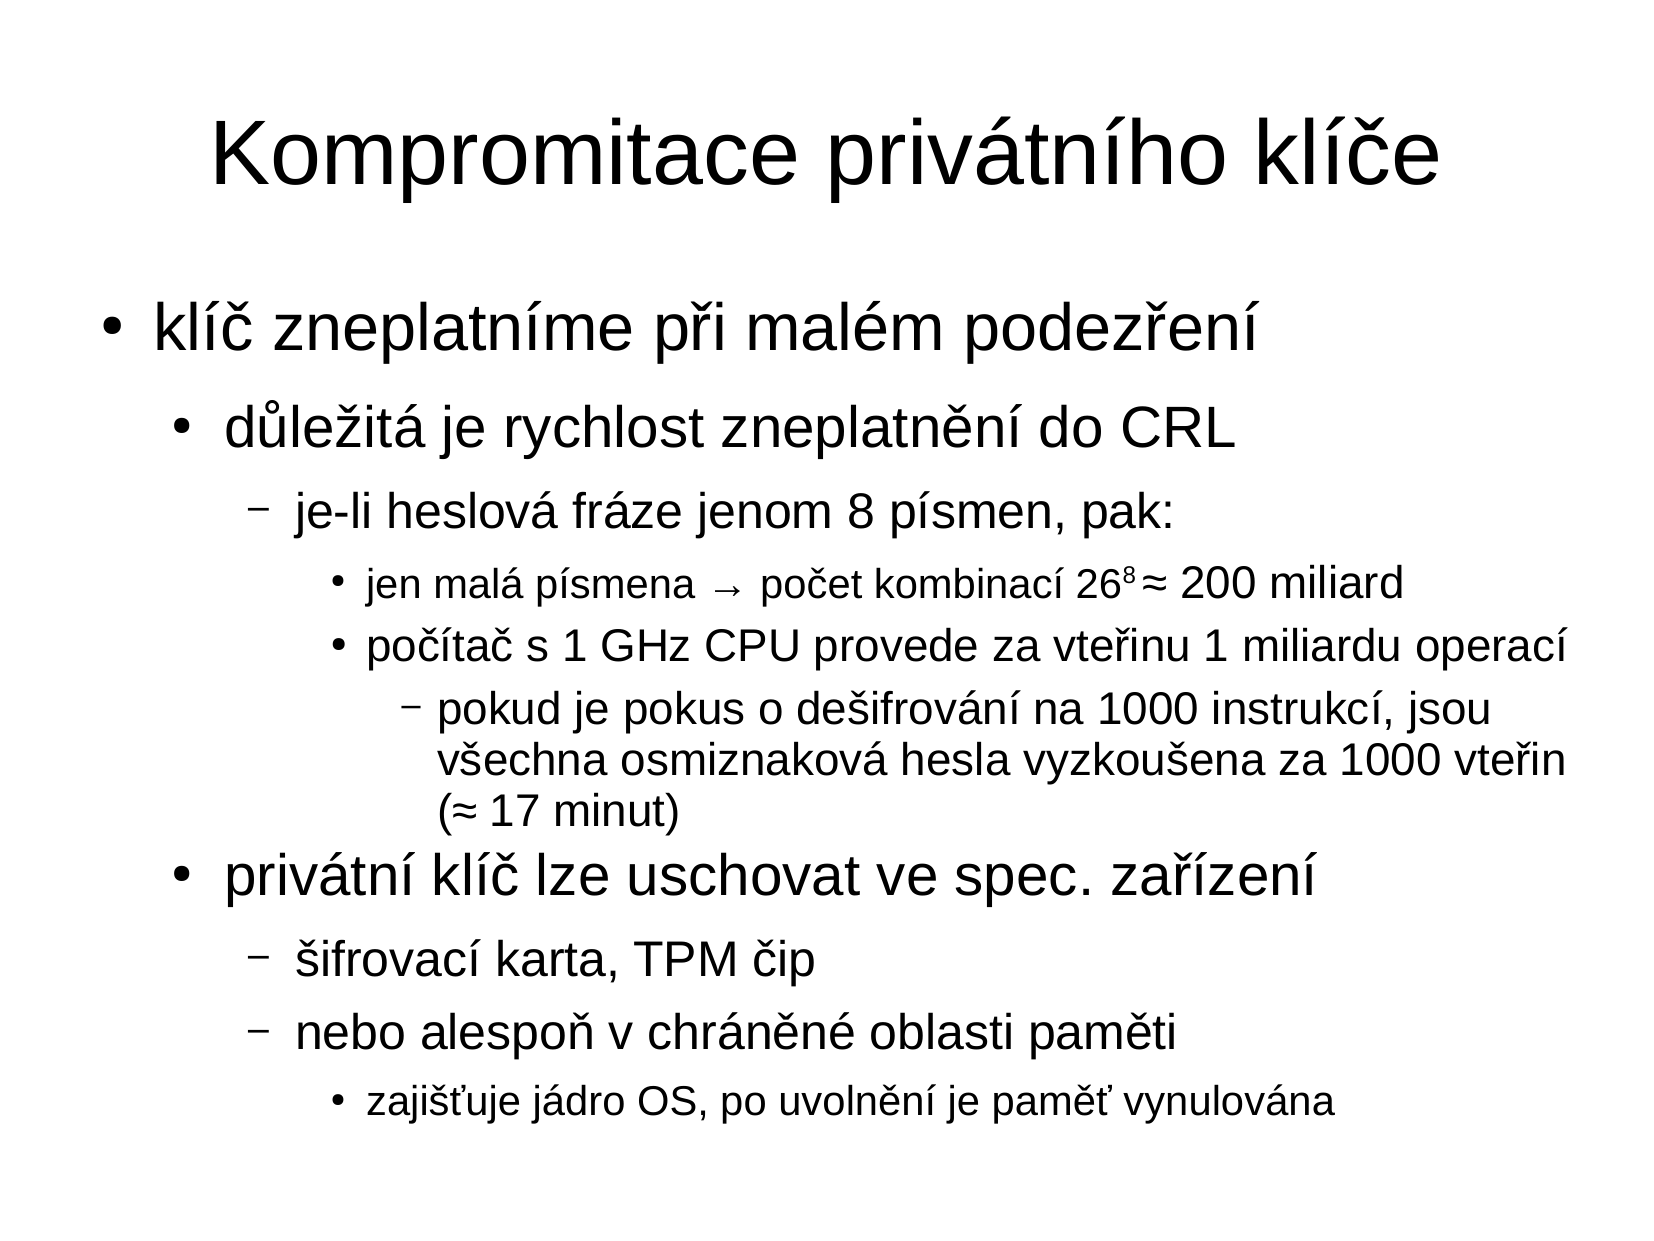

# Kompromitace privátního klíče
klíč zneplatníme při malém podezření
důležitá je rychlost zneplatnění do CRL
je-li heslová fráze jenom 8 písmen, pak:
jen malá písmena → počet kombinací 268 ≈ 200 miliard
počítač s 1 GHz CPU provede za vteřinu 1 miliardu operací
pokud je pokus o dešifrování na 1000 instrukcí, jsou všechna osmiznaková hesla vyzkoušena za 1000 vteřin (≈ 17 minut)
privátní klíč lze uschovat ve spec. zařízení
šifrovací karta, TPM čip
nebo alespoň v chráněné oblasti paměti
zajišťuje jádro OS, po uvolnění je paměť vynulována